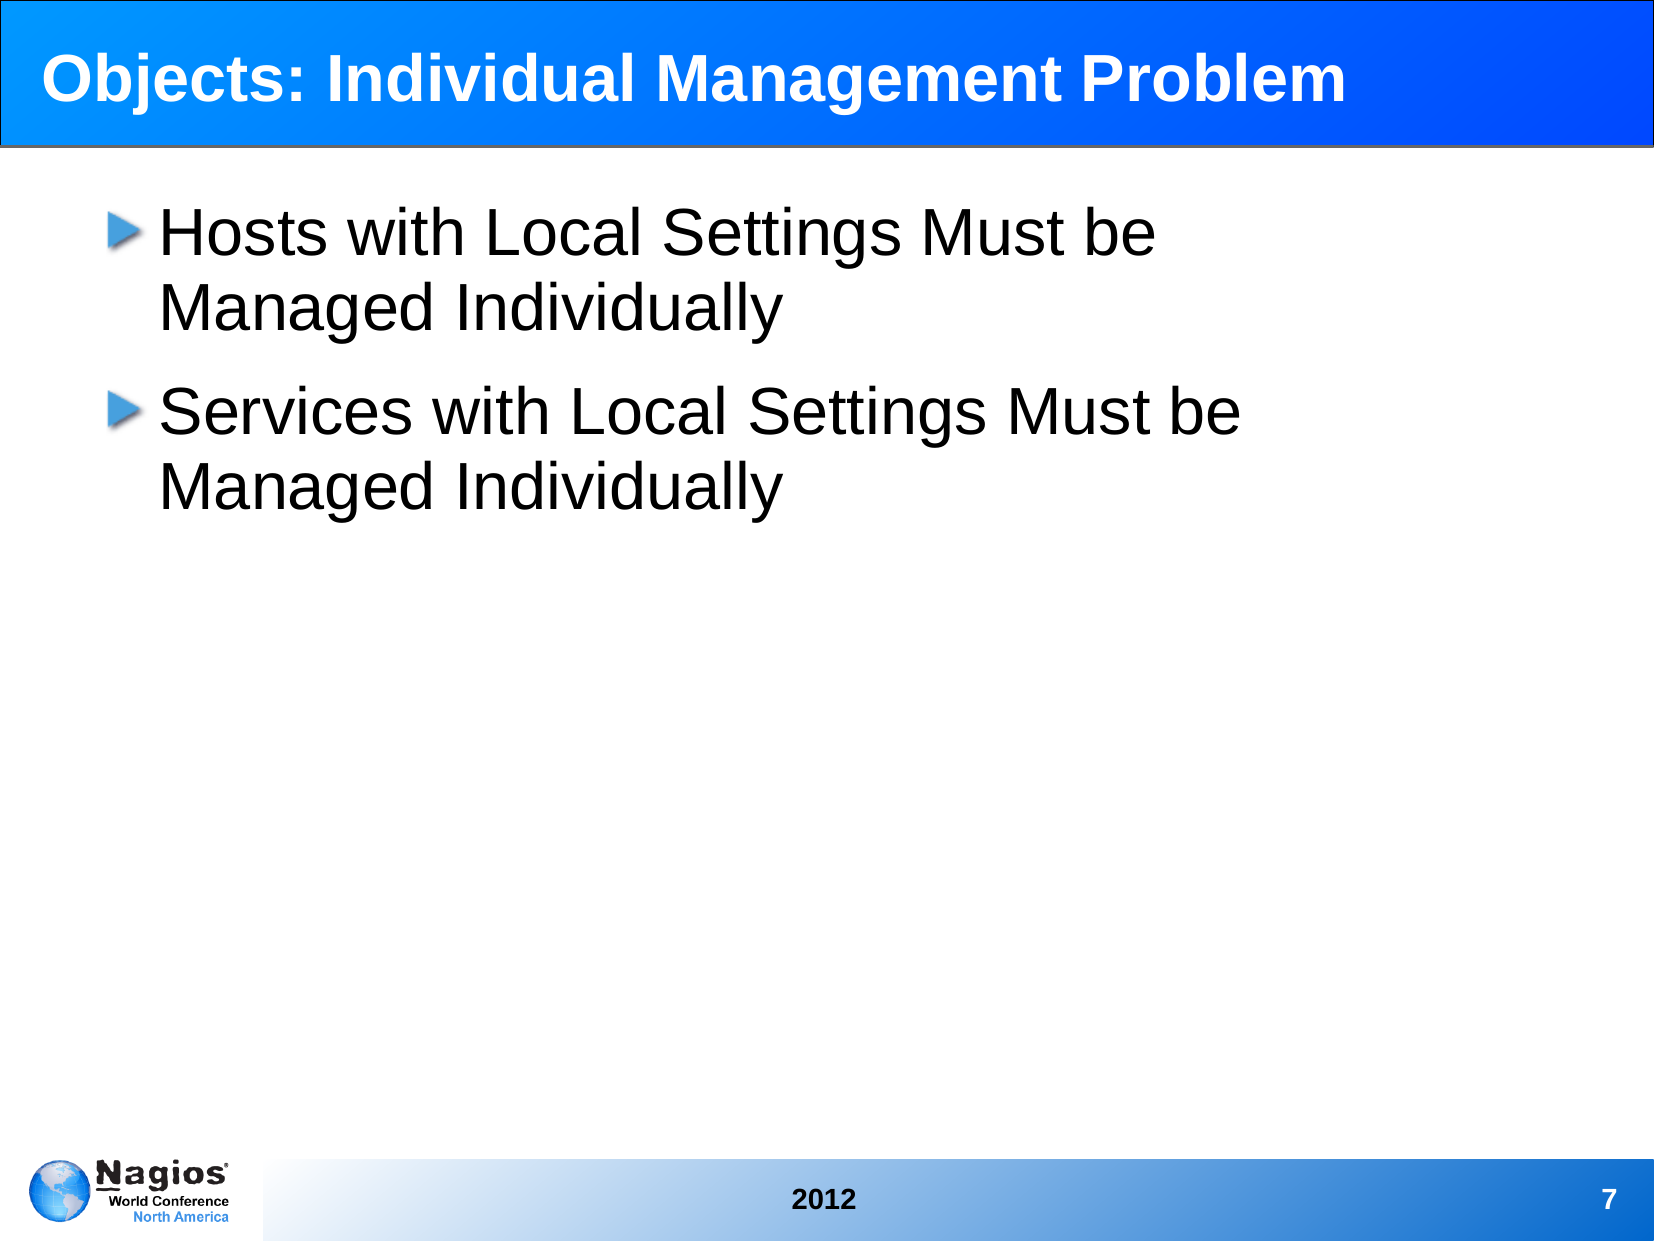

# Objects: Individual Management Problem
Hosts with Local Settings Must be Managed Individually
Services with Local Settings Must be Managed Individually
2011
7